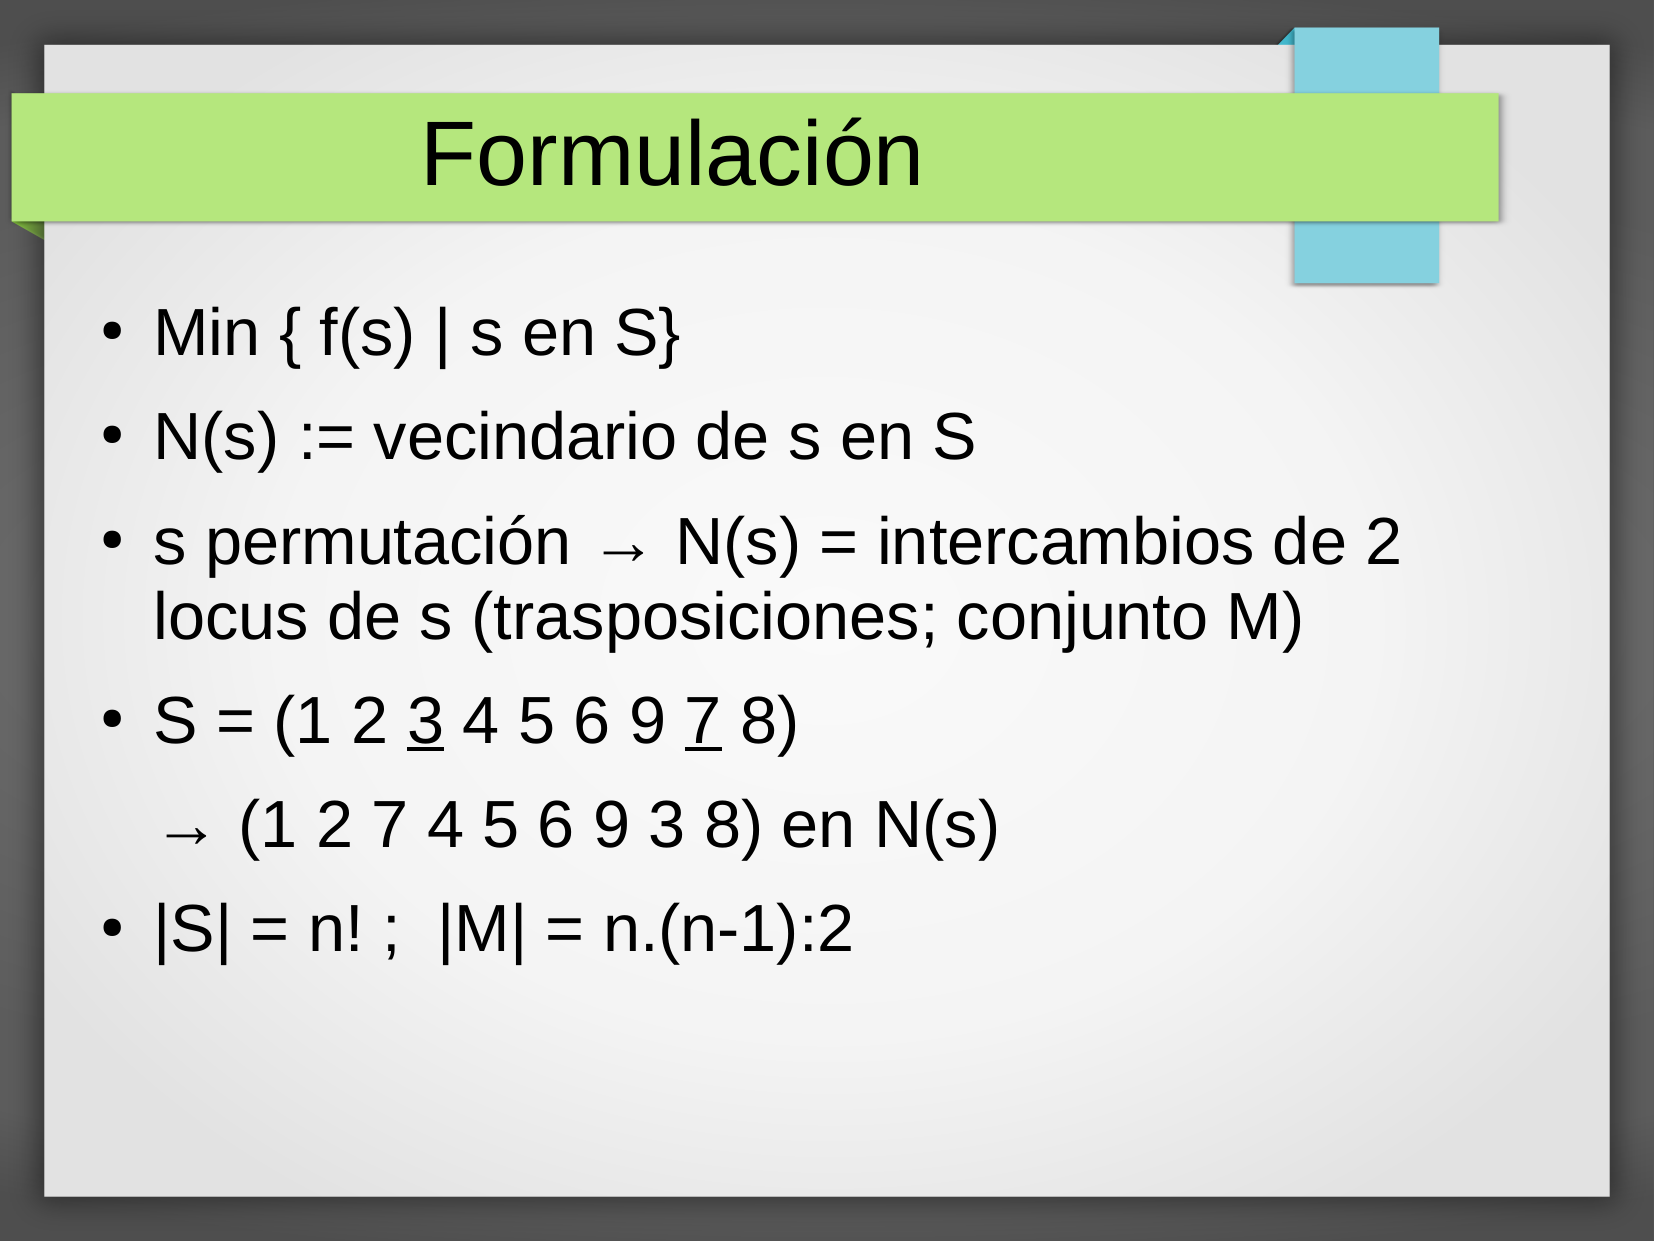

# Formulación
Min { f(s) | s en S}
N(s) := vecindario de s en S
s permutación → N(s) = intercambios de 2 locus de s (trasposiciones; conjunto M)
S = (1 2 3 4 5 6 9 7 8)
→ (1 2 7 4 5 6 9 3 8) en N(s)
|S| = n! ; |M| = n.(n-1):2